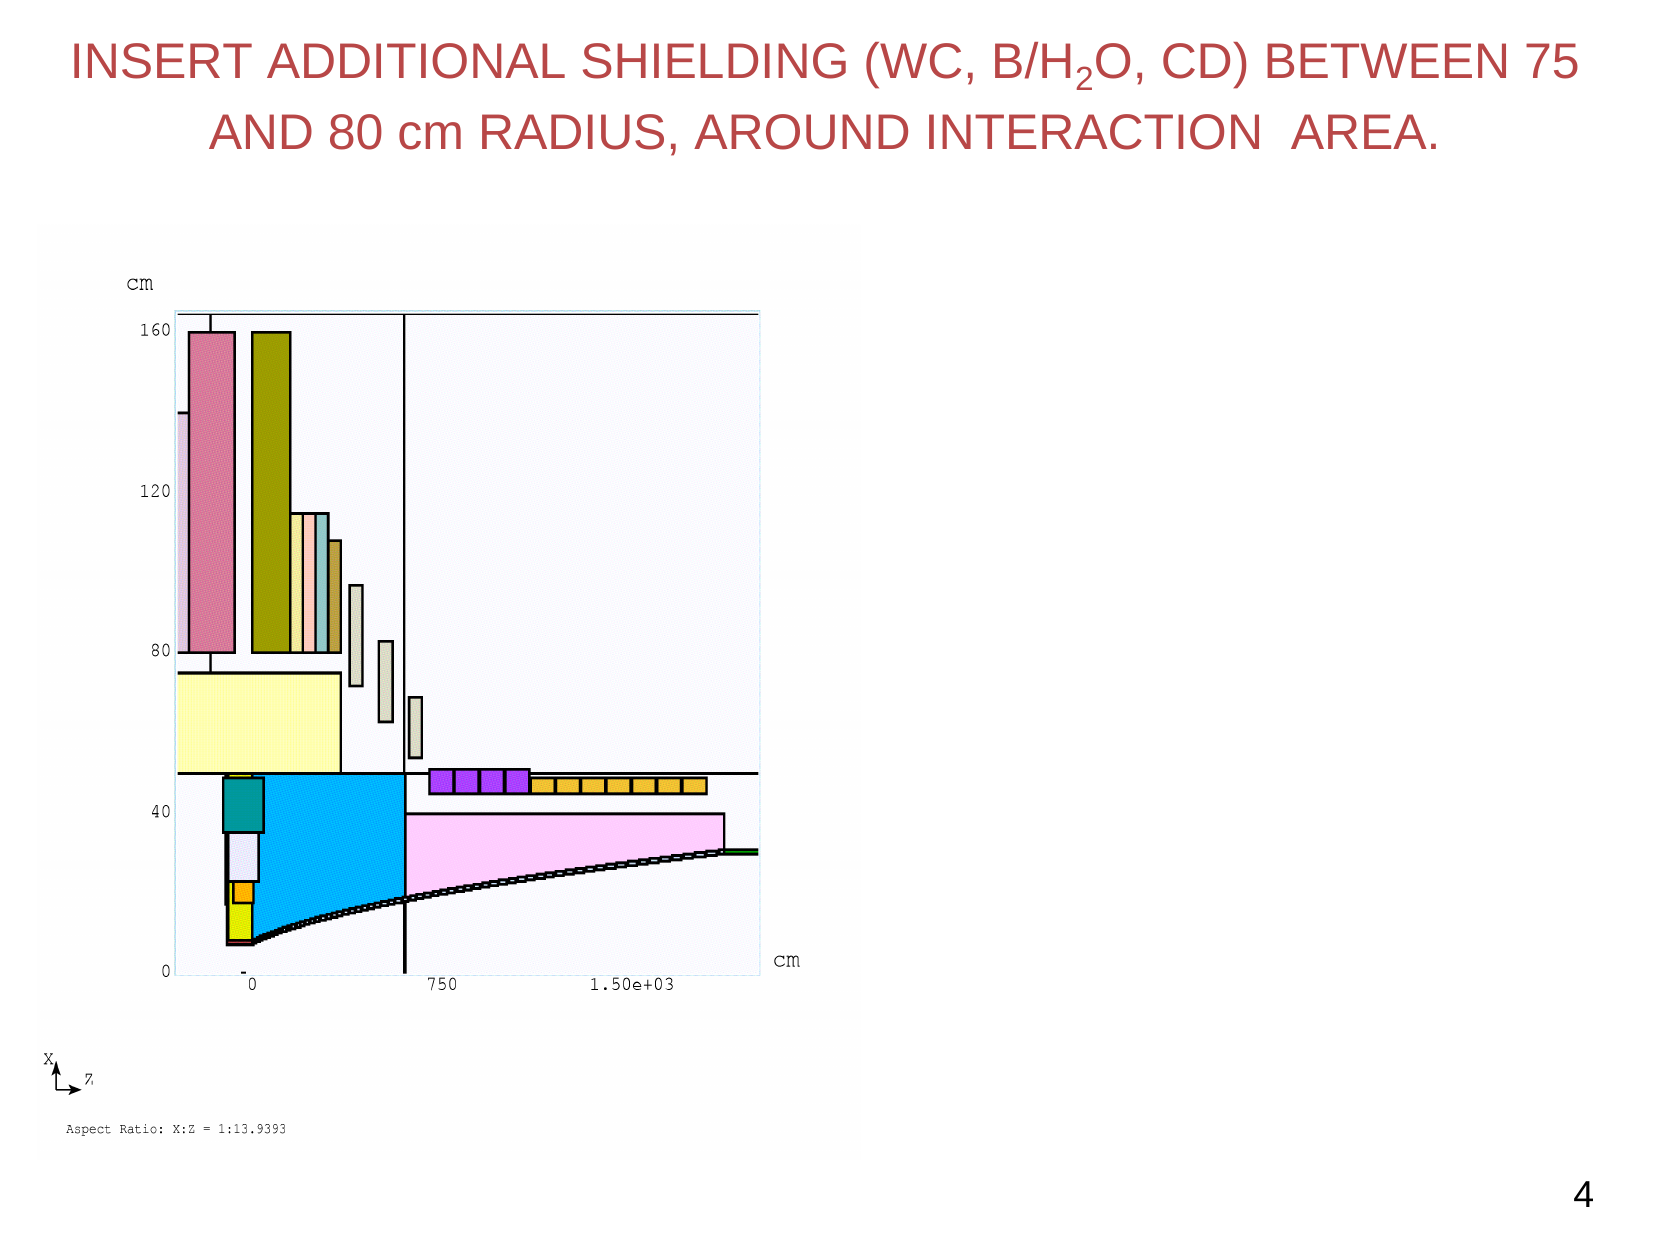

# INSERT ADDITIONAL SHIELDING (WC, B/H2O, CD) BETWEEN 75 AND 80 cm RADIUS, AROUND INTERACTION AREA.
 4